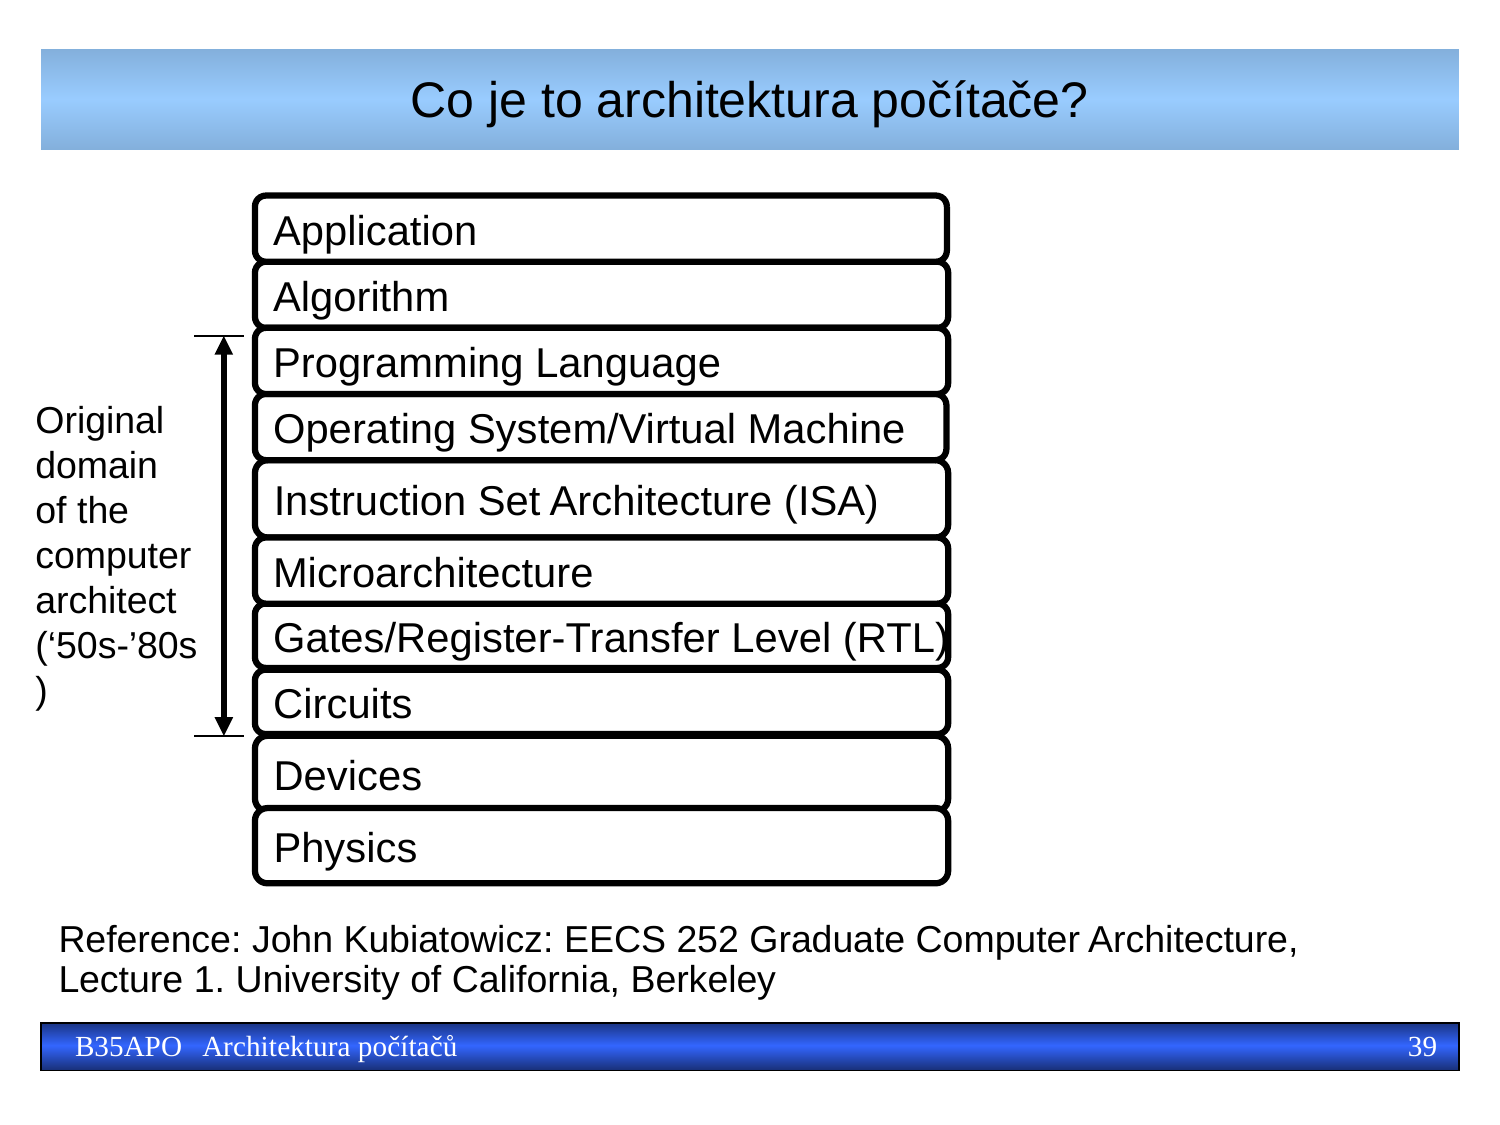

# Co je to architektura počítače?
Application
Algorithm
Programming Language
Original domain of the computer architect
(‘50s-’80s)
Operating System/Virtual Machine
Instruction Set Architecture (ISA)
Microarchitecture
Gates/Register-Transfer Level (RTL)
Circuits
Devices
Physics
Reference: John Kubiatowicz: EECS 252 Graduate Computer Architecture, Lecture 1. University of California, Berkeley
B35APO Architektura počítačů
39